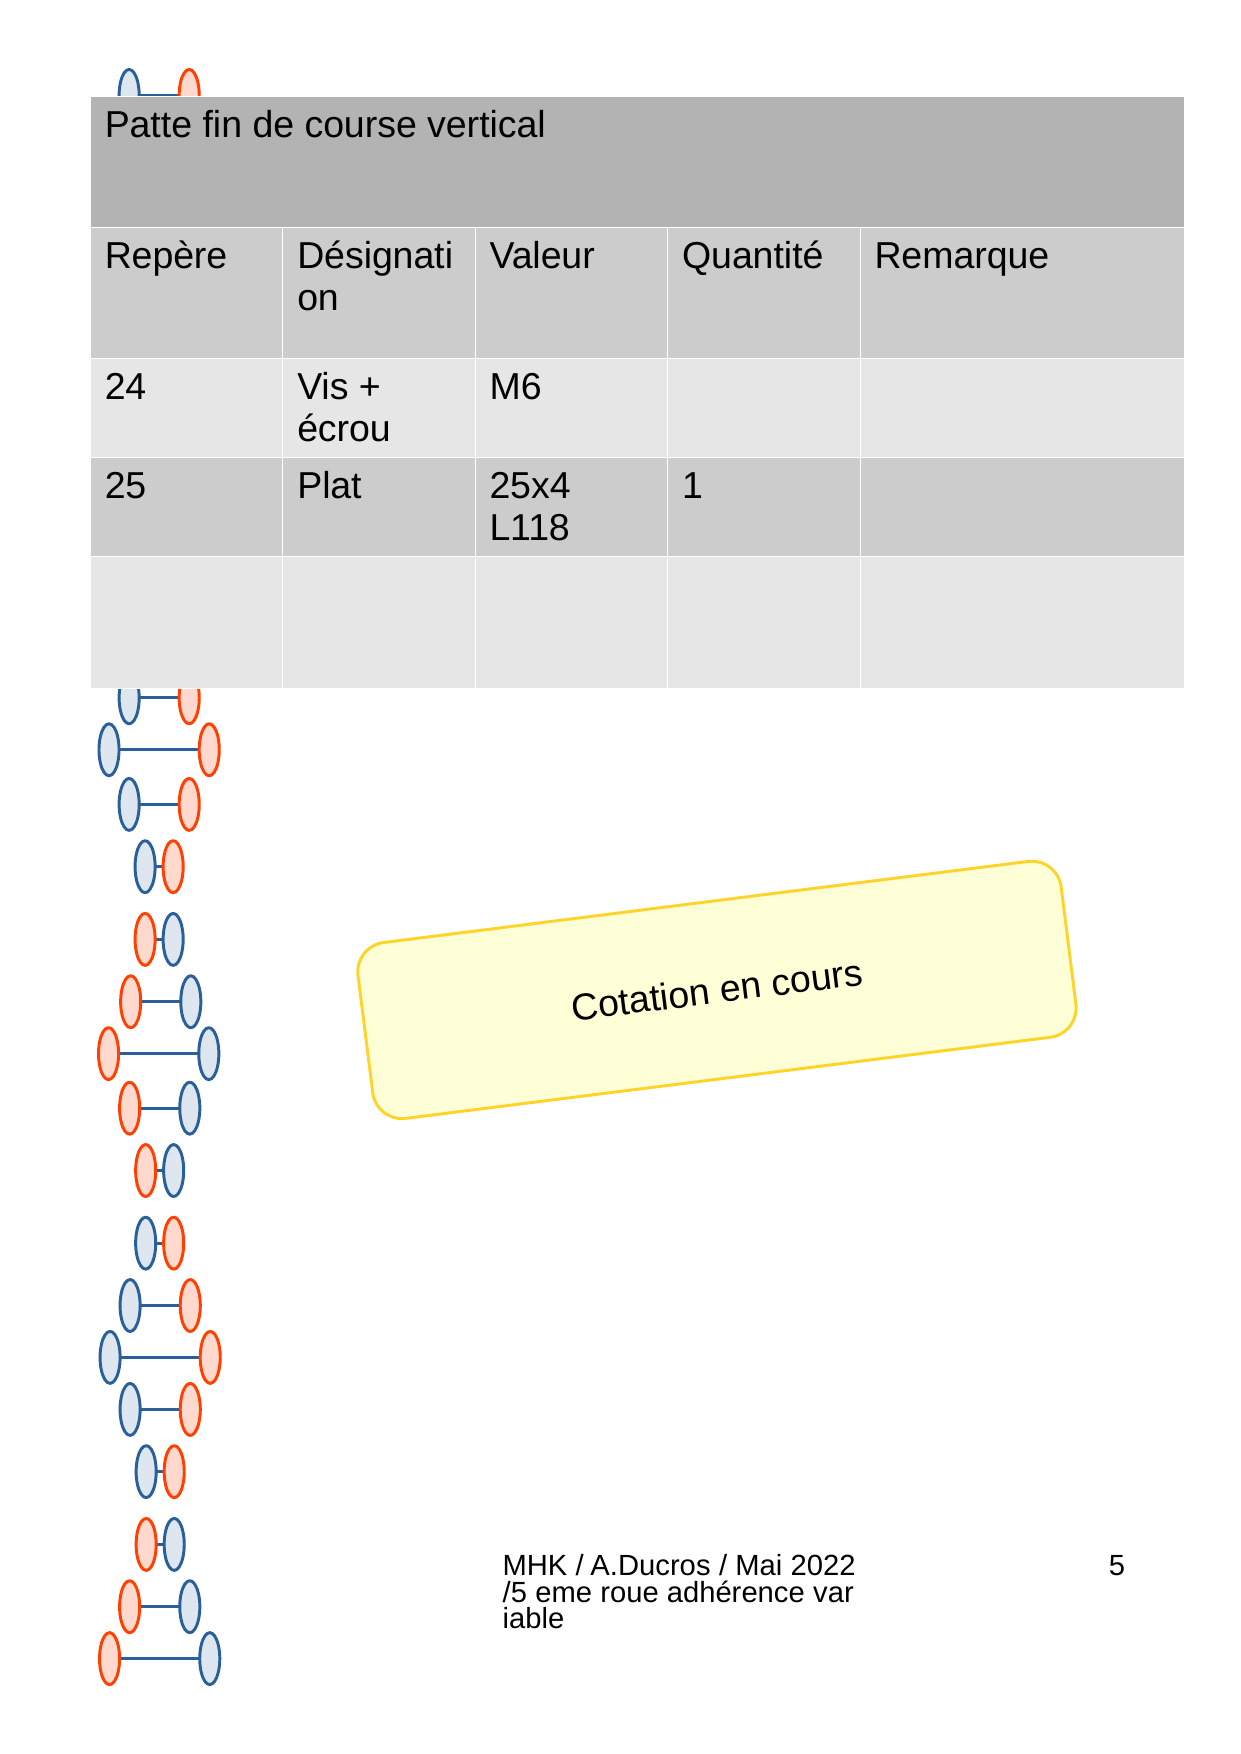

| Patte fin de course vertical | | | | |
| --- | --- | --- | --- | --- |
| Repère | Désignation | Valeur | Quantité | Remarque |
| 24 | Vis + écrou | M6 | | |
| 25 | Plat | 25x4 L118 | 1 | |
| | | | | |
Cotation en cours
MHK / A.Ducros / Mai 2022/5 eme roue adhérence variable
5